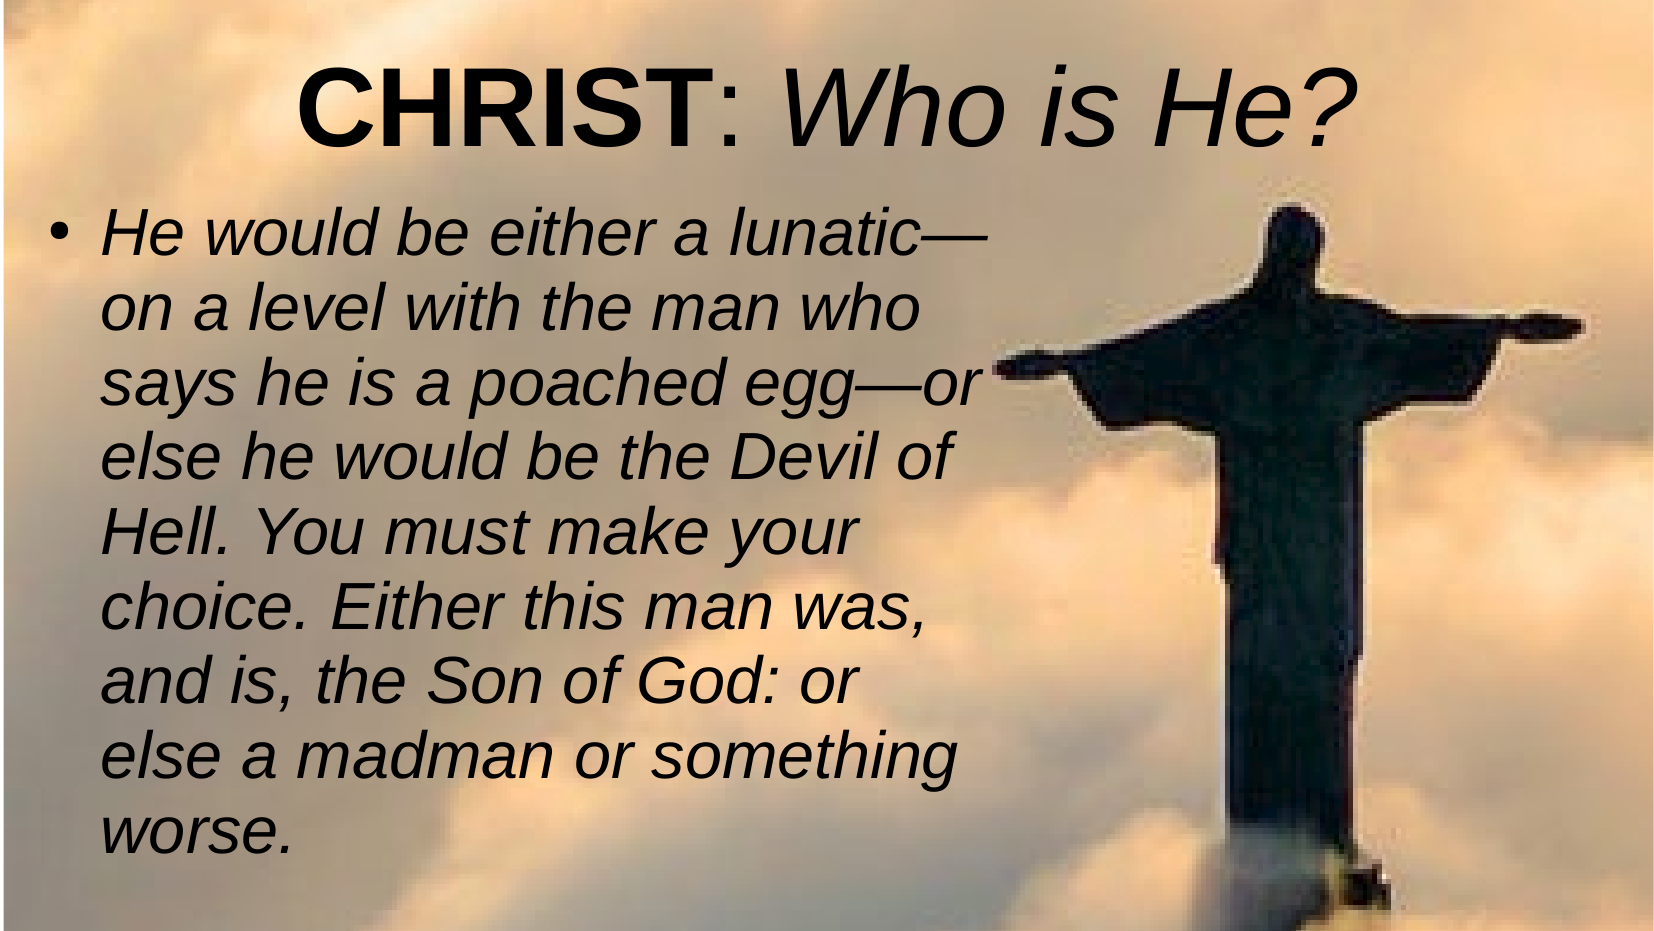

# CHRIST: Who is He?
He would be either a lunatic—on a level with the man who says he is a poached egg—or else he would be the Devil of Hell. You must make your choice. Either this man was, and is, the Son of God: or else a madman or something worse.